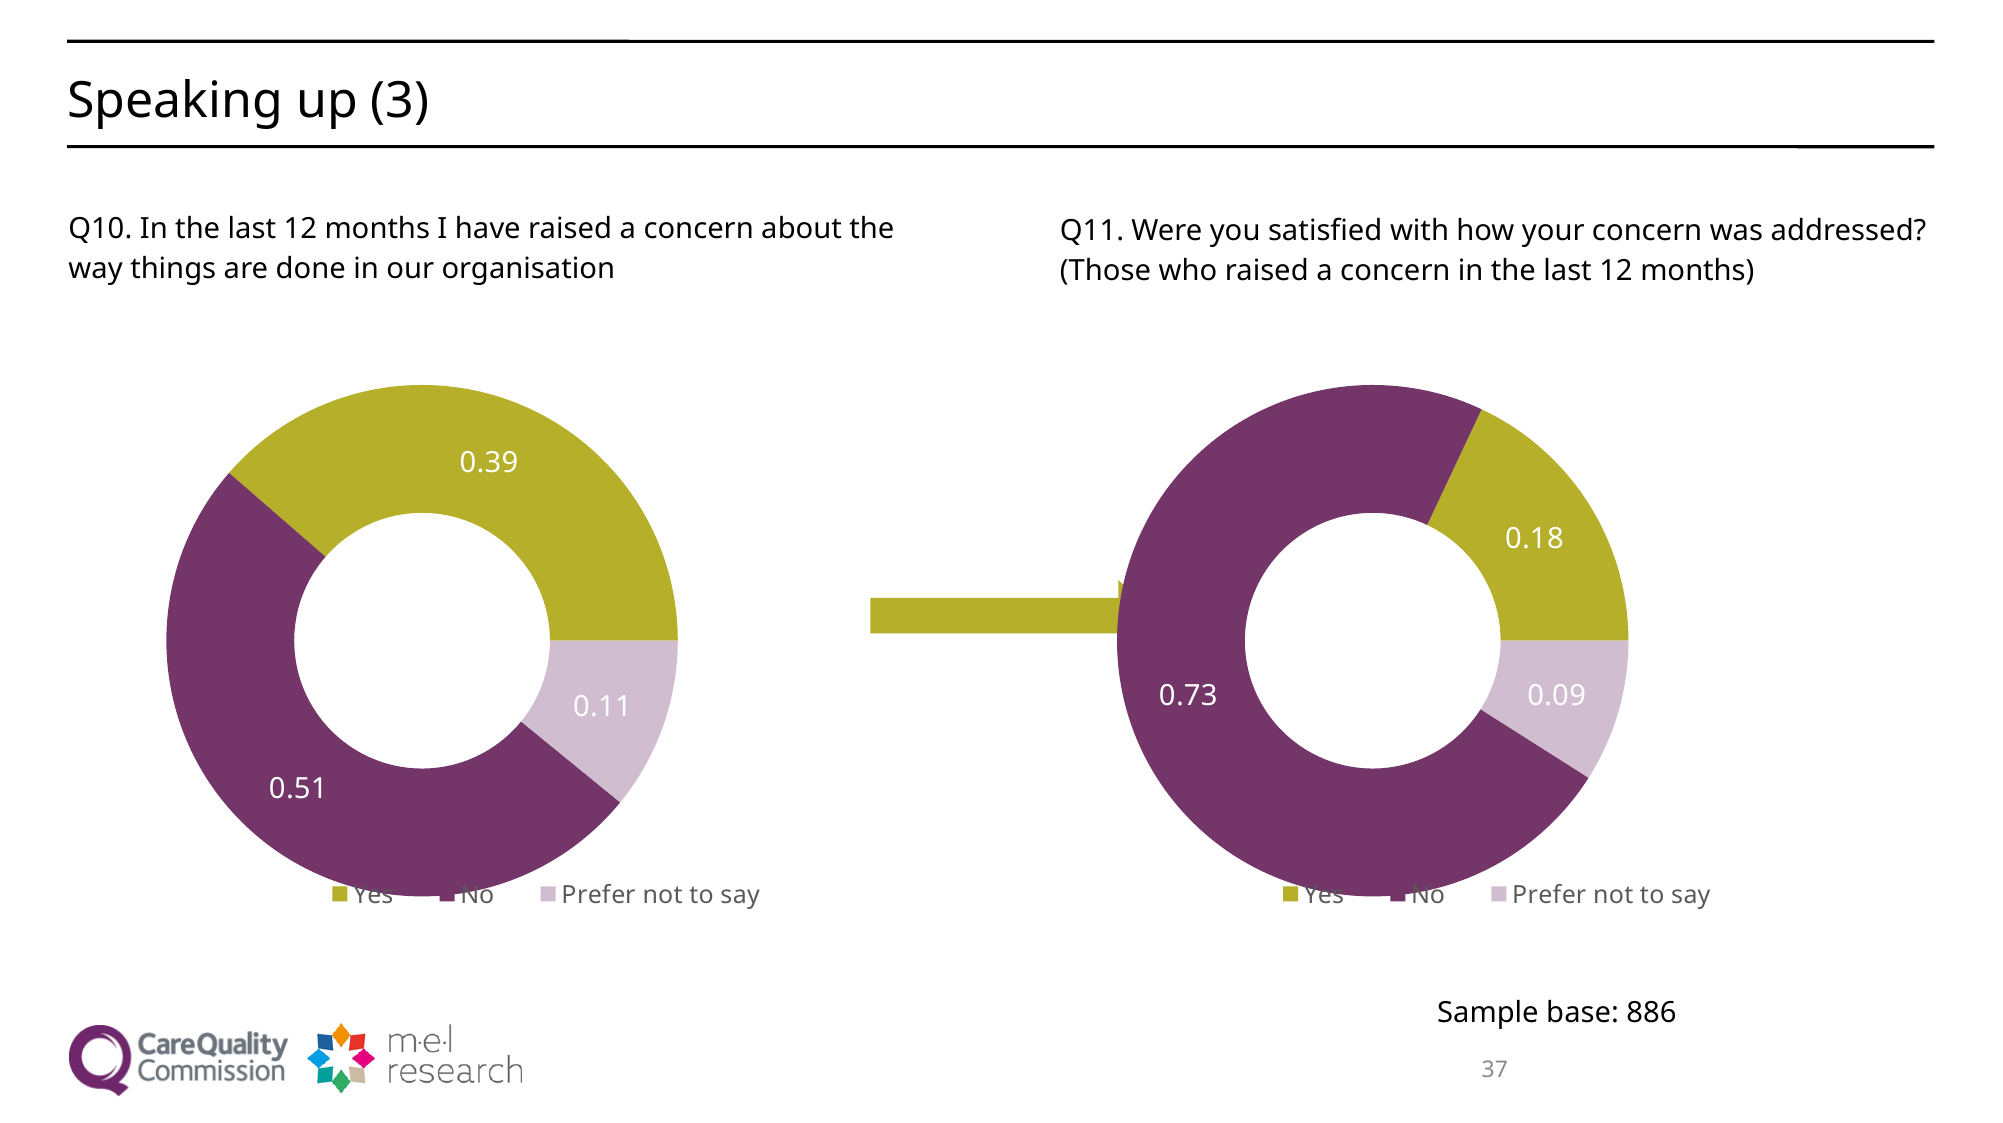

# Speaking up (3)
Q10. In the last 12 months I have raised a concern about the way things are done in our organisation
Q11. Were you satisfied with how your concern was addressed? (Those who raised a concern in the last 12 months)
### Chart
| Category | x |
|---|---|
| Yes | 0.39 |
| No | 0.51 |
| Prefer not to say | 0.11 |
### Chart
| Category | x |
|---|---|
| Yes | 0.18 |
| No | 0.73 |
| Prefer not to say | 0.09 |
Sample base: 886
35